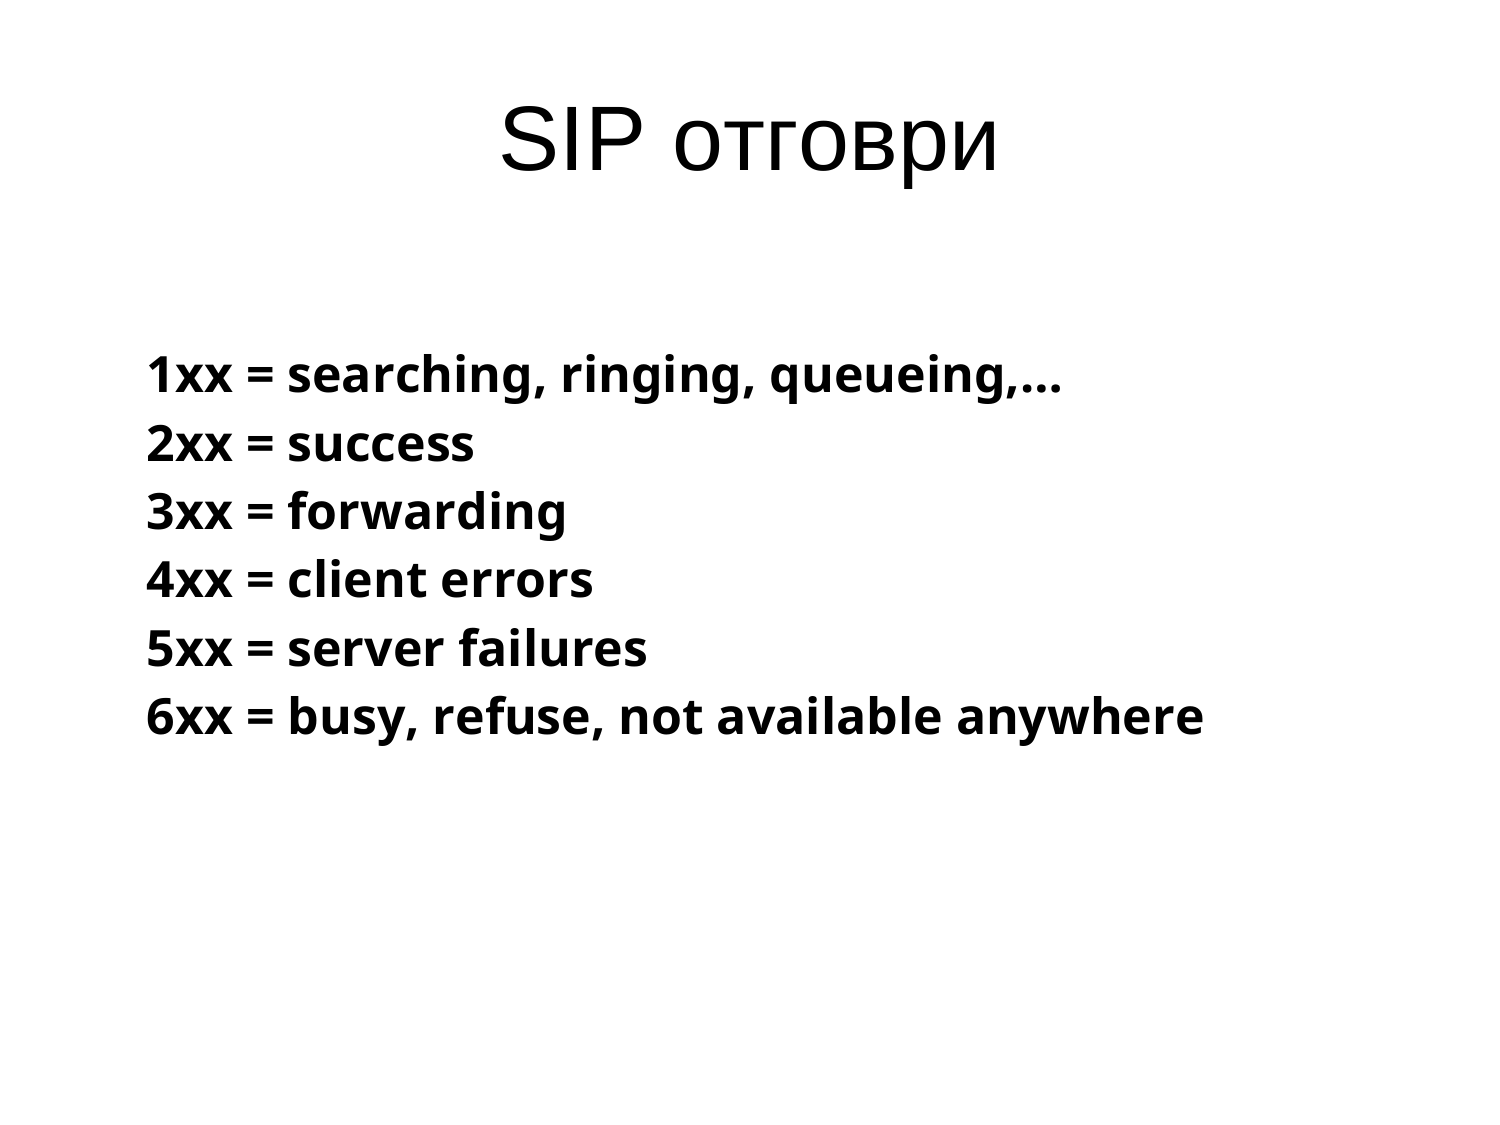

# SIP отговри
1xx = searching, ringing, queueing,…
2xx = success
3xx = forwarding
4xx = client errors
5xx = server failures
6xx = busy, refuse, not available anywhere